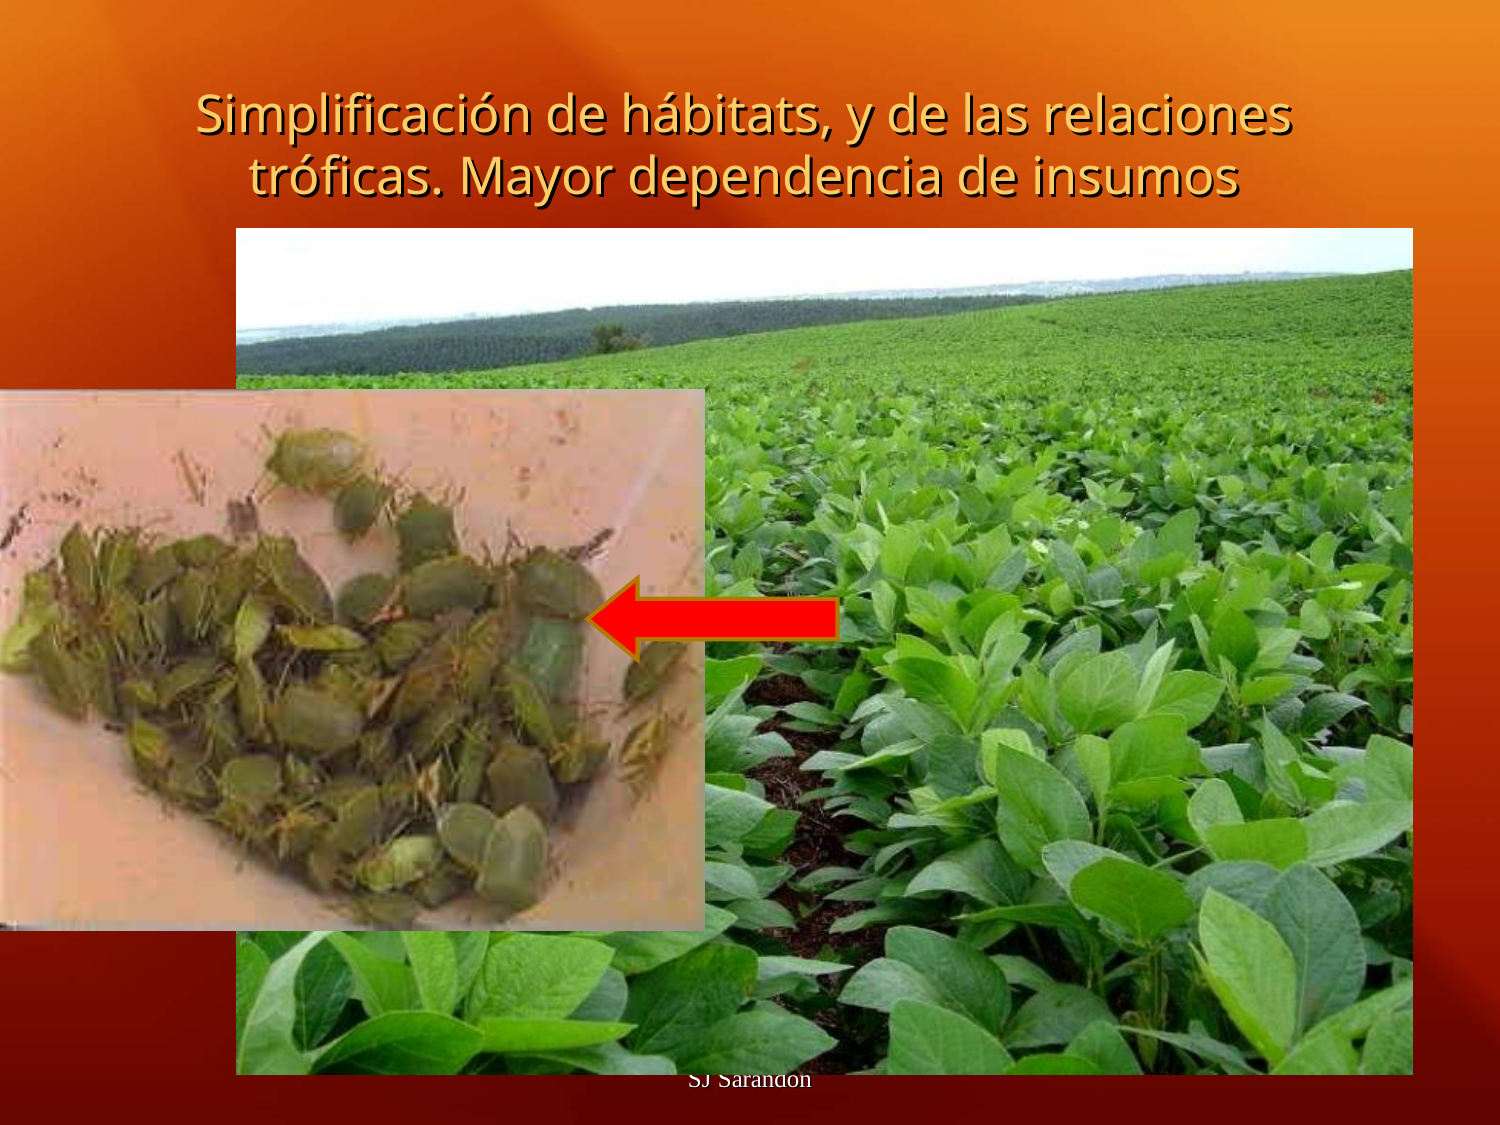

Simplificación de hábitats, y de las relaciones tróficas. Mayor dependencia de insumos
SJ Sarandón